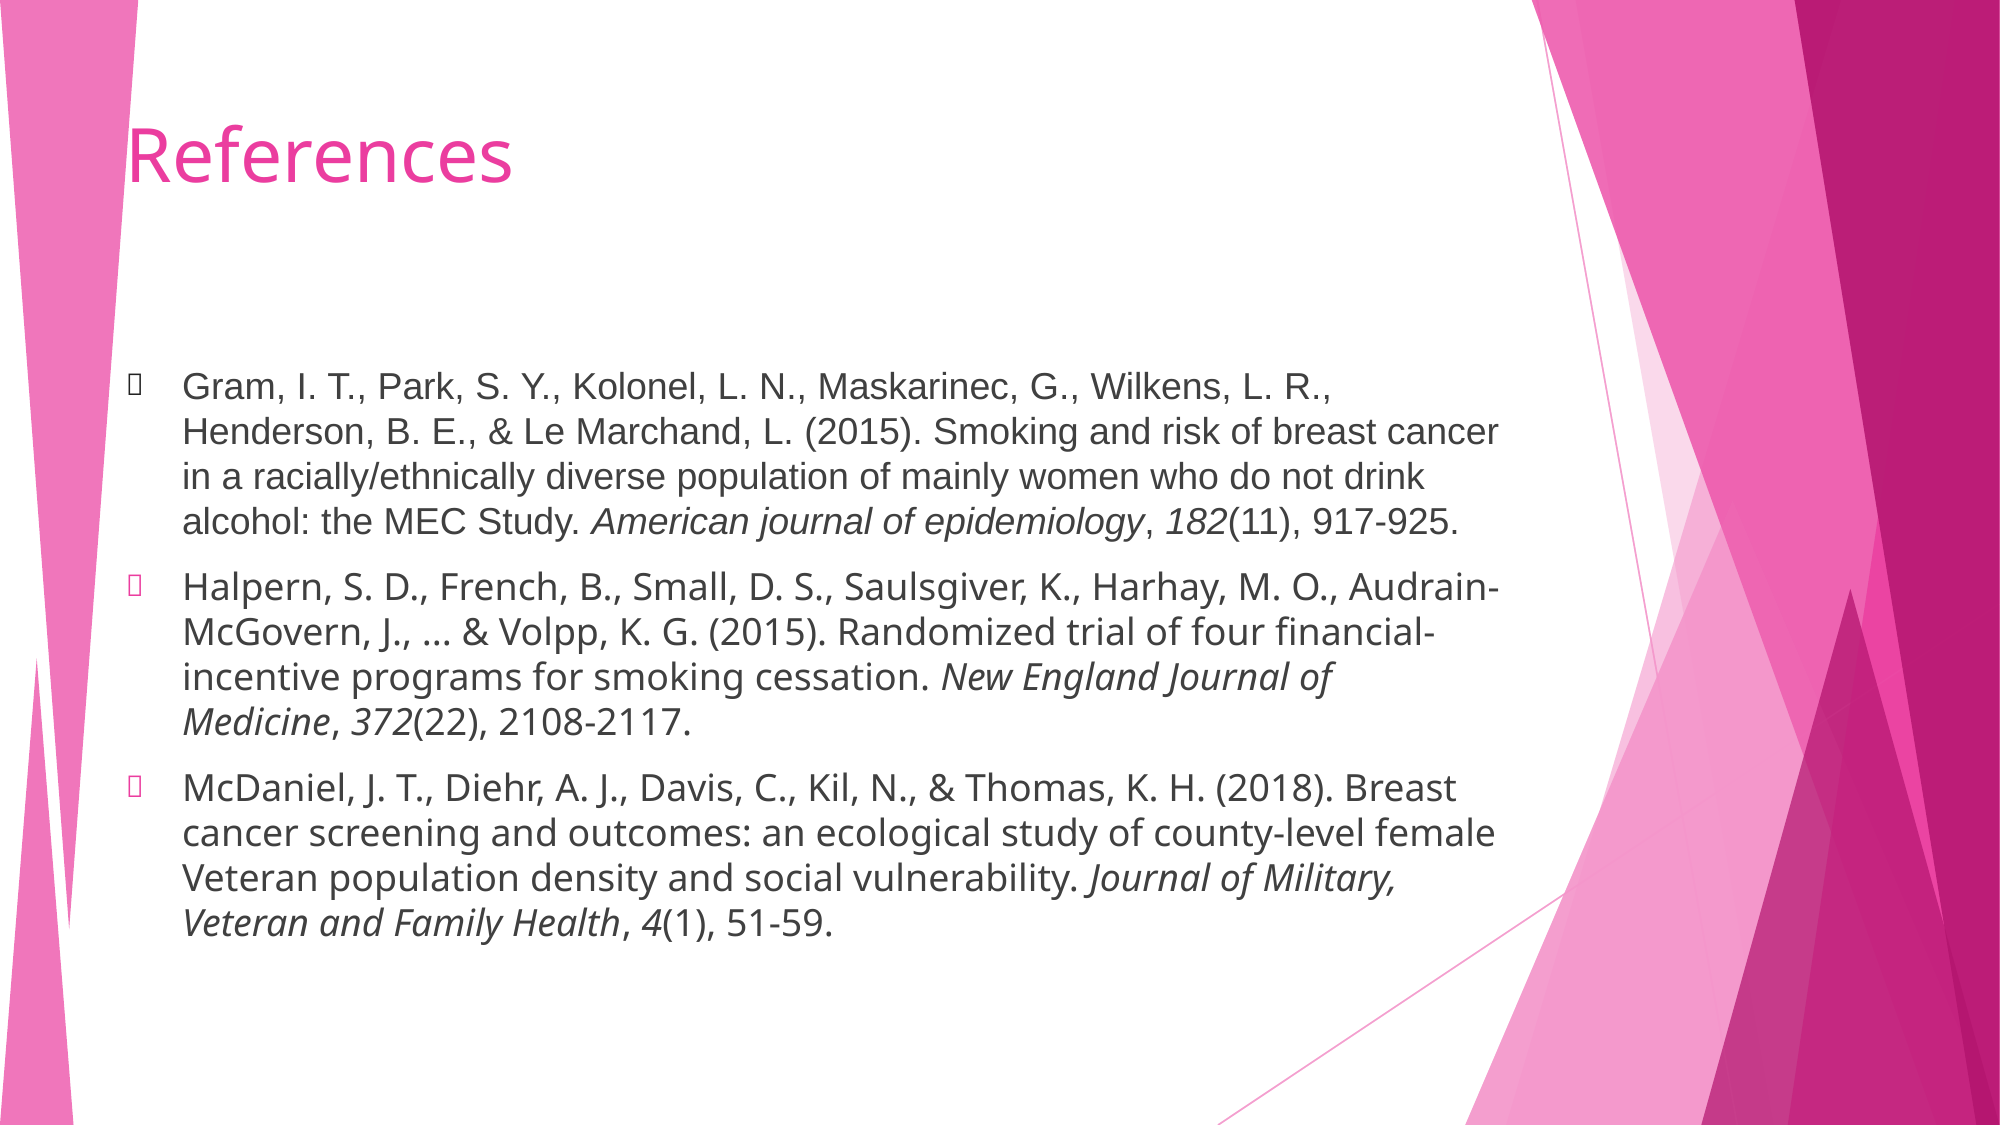

# References
Gram, I. T., Park, S. Y., Kolonel, L. N., Maskarinec, G., Wilkens, L. R., Henderson, B. E., & Le Marchand, L. (2015). Smoking and risk of breast cancer in a racially/ethnically diverse population of mainly women who do not drink alcohol: the MEC Study. American journal of epidemiology, 182(11), 917-925.
Halpern, S. D., French, B., Small, D. S., Saulsgiver, K., Harhay, M. O., Audrain-McGovern, J., ... & Volpp, K. G. (2015). Randomized trial of four financial-incentive programs for smoking cessation. New England Journal of Medicine, 372(22), 2108-2117.
McDaniel, J. T., Diehr, A. J., Davis, C., Kil, N., & Thomas, K. H. (2018). Breast cancer screening and outcomes: an ecological study of county-level female Veteran population density and social vulnerability. Journal of Military, Veteran and Family Health, 4(1), 51-59.